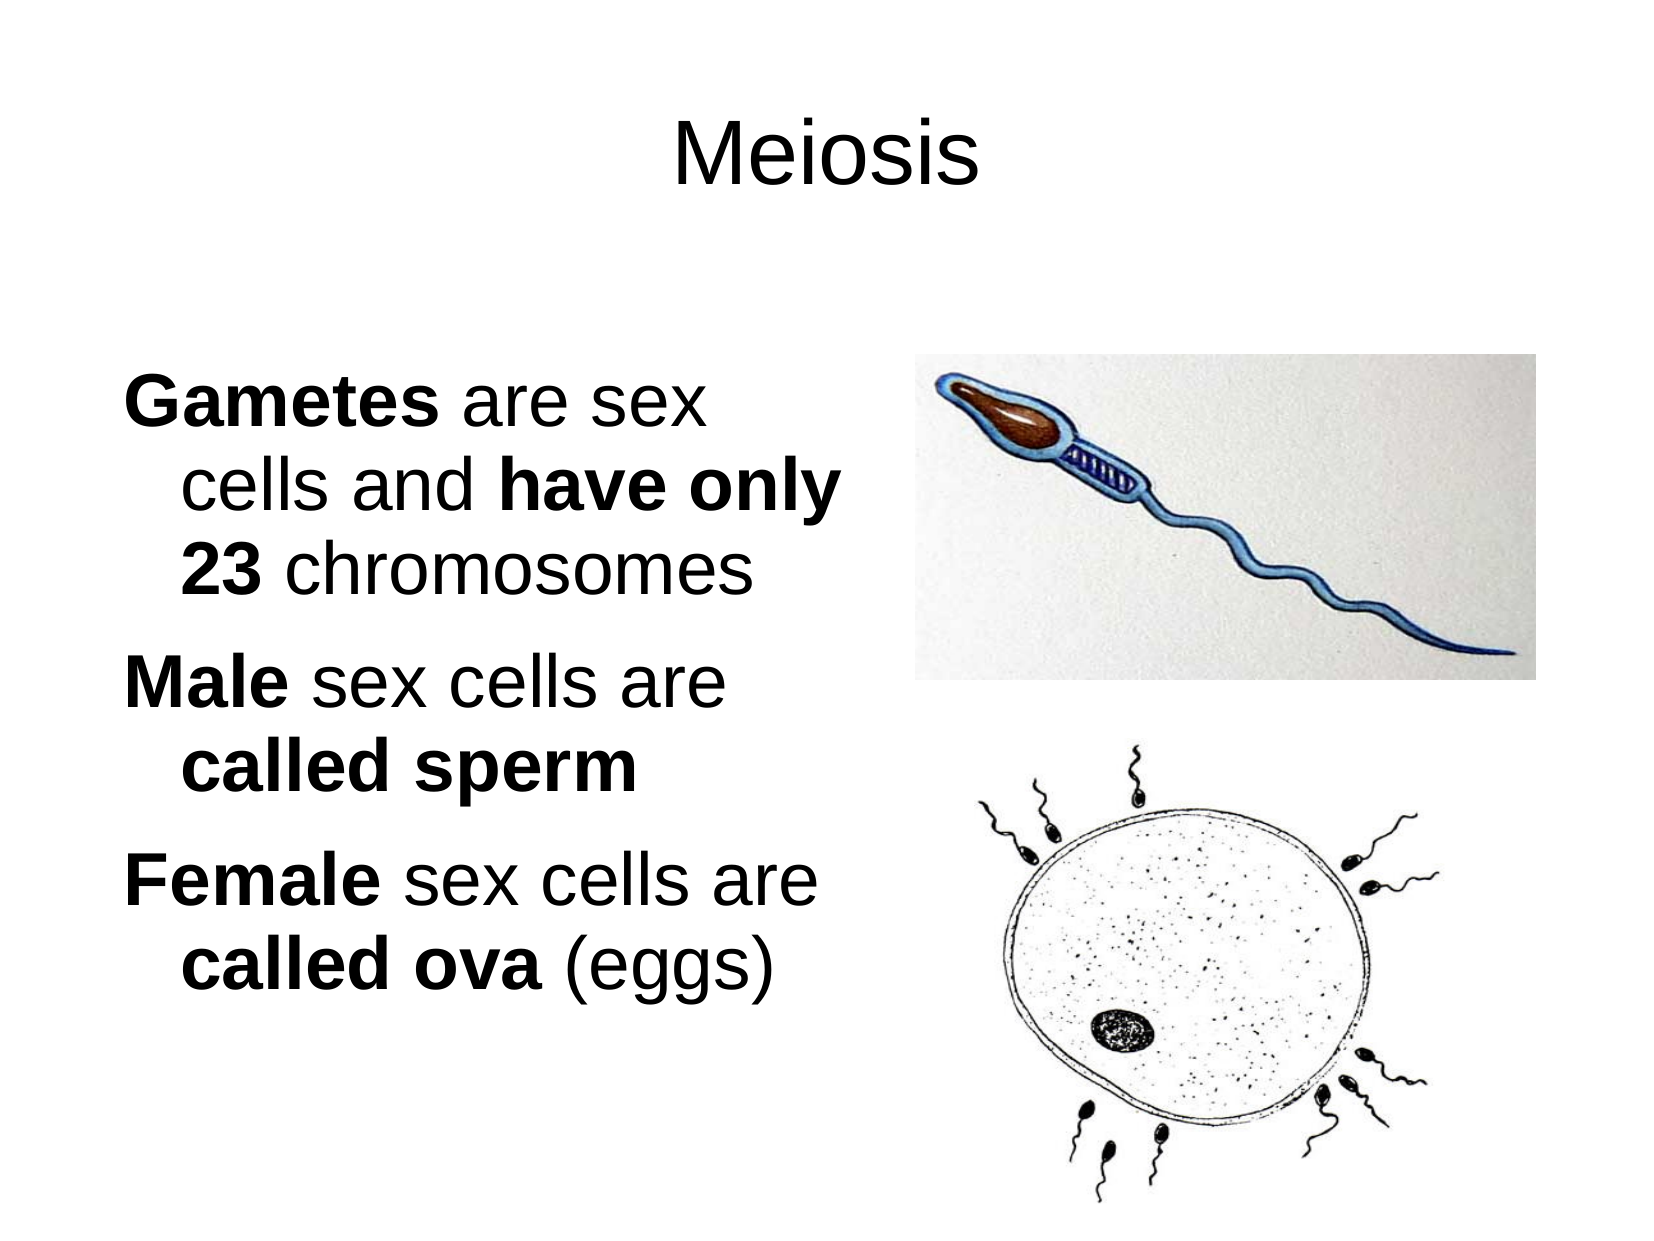

# Meiosis
Gametes are sex cells and have only 23 chromosomes
Male sex cells are called sperm
Female sex cells are called ova (eggs)